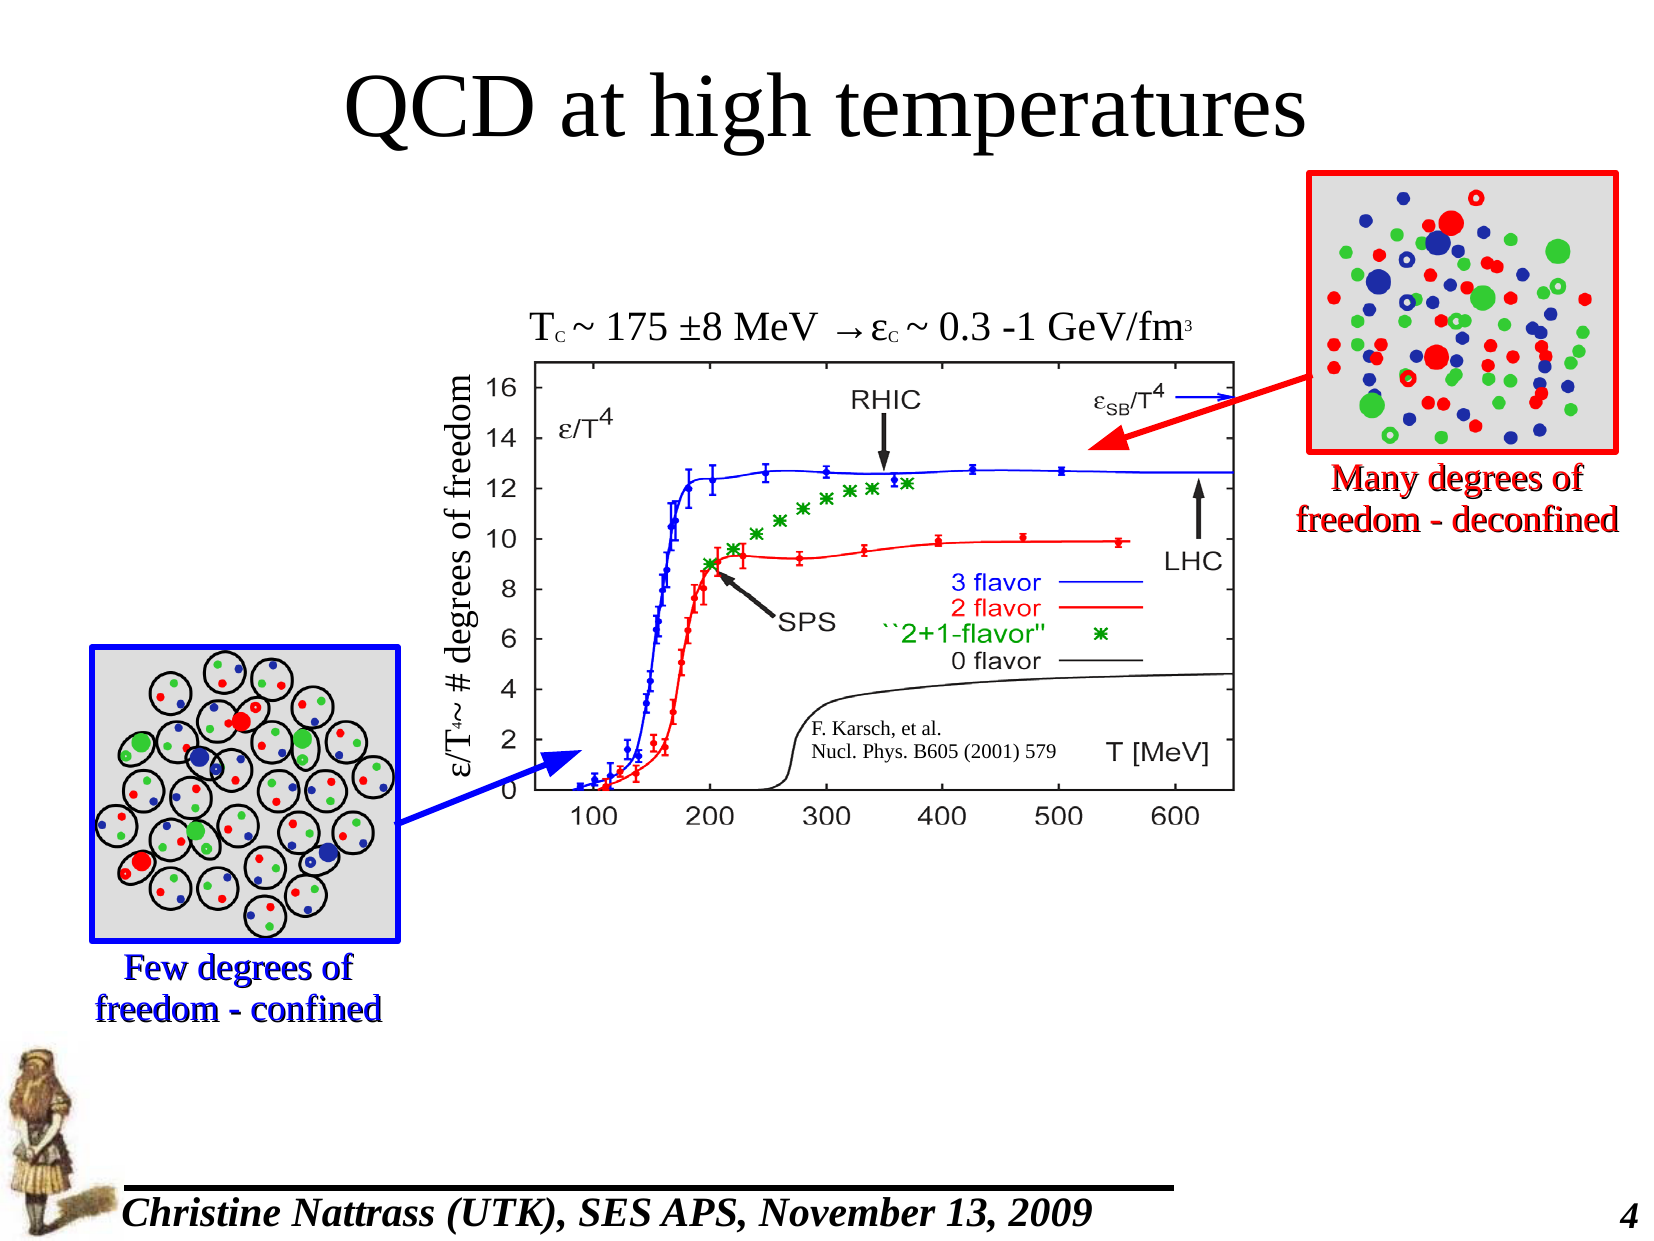

# QCD at high temperatures
Many degrees of freedom - deconfined
TC ~ 175 ±8 MeV →εC ~ 0.3 -1 GeV/fm3
ε/T4~ # degrees of freedom
Few degrees of freedom - confined
F. Karsch, et al.
Nucl. Phys. B605 (2001) 579